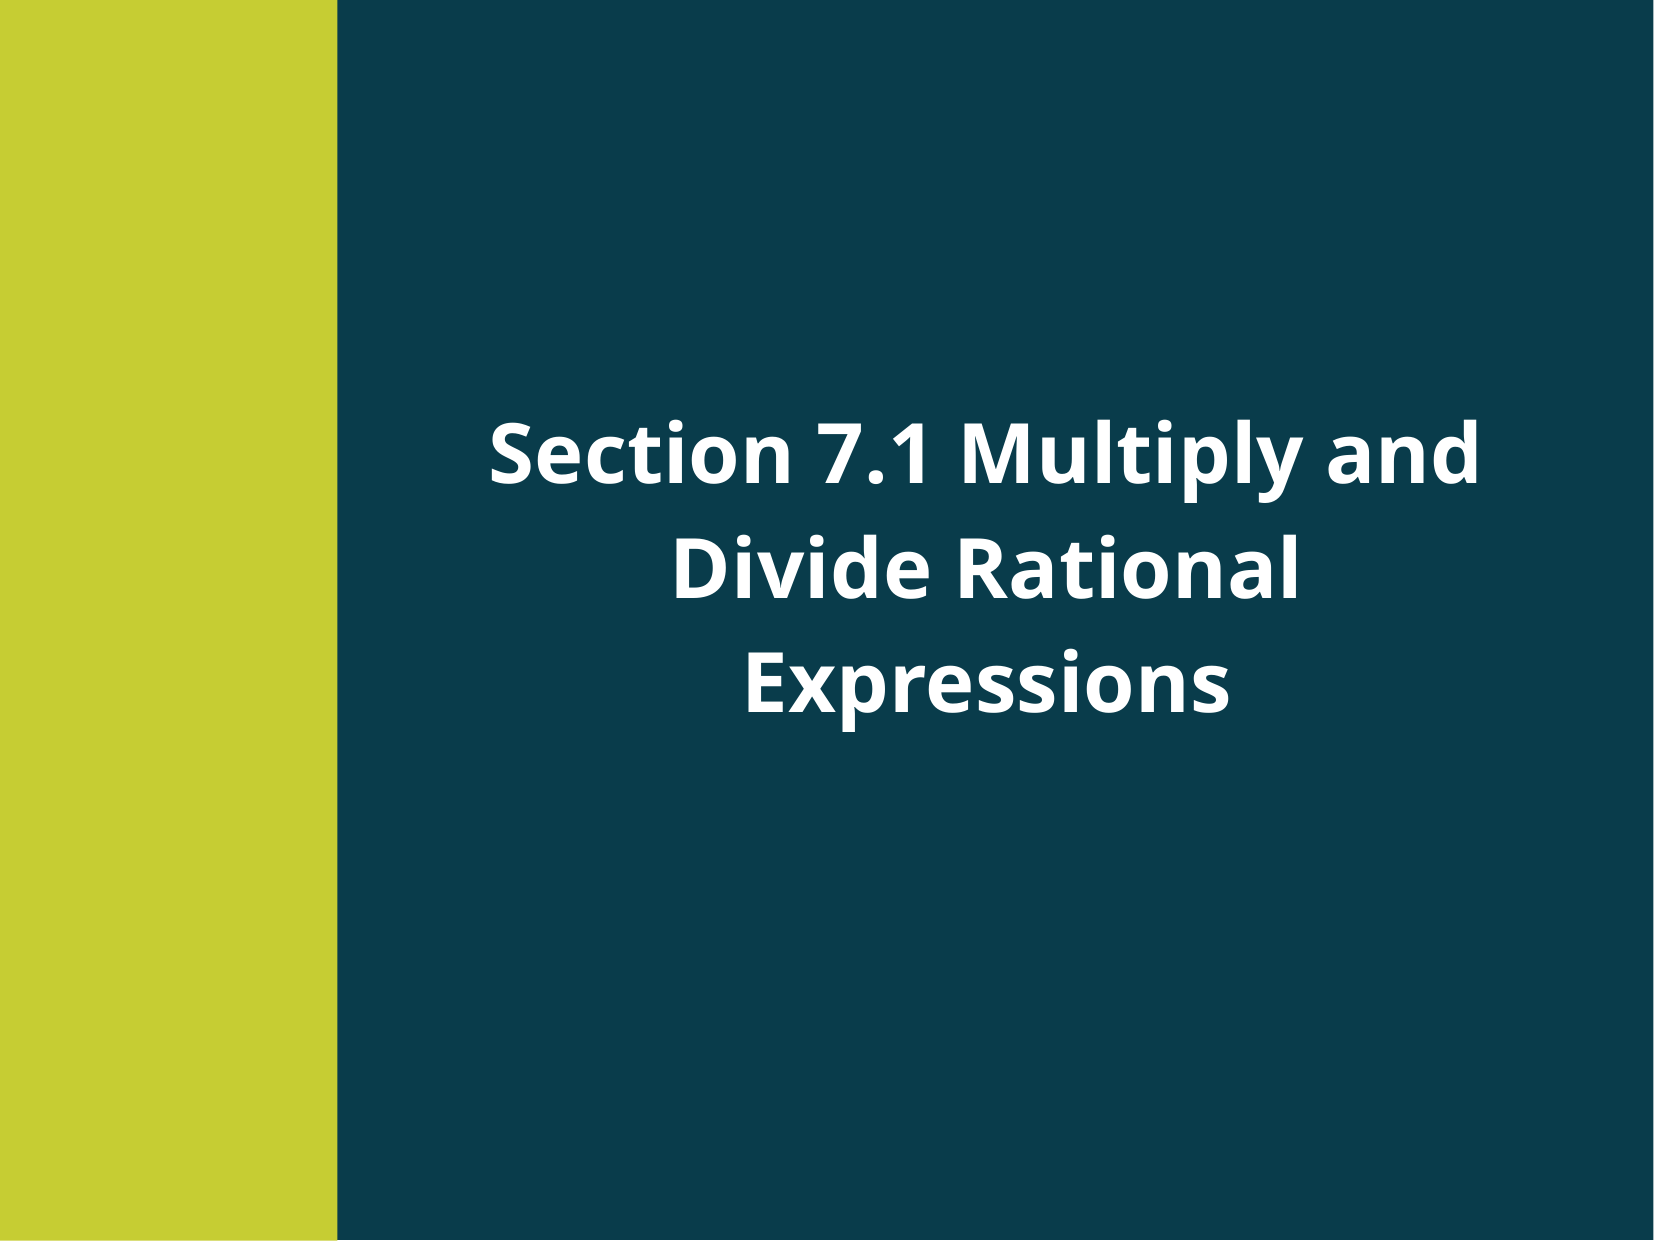

# Section 7.1 Multiply and Divide Rational Expressions